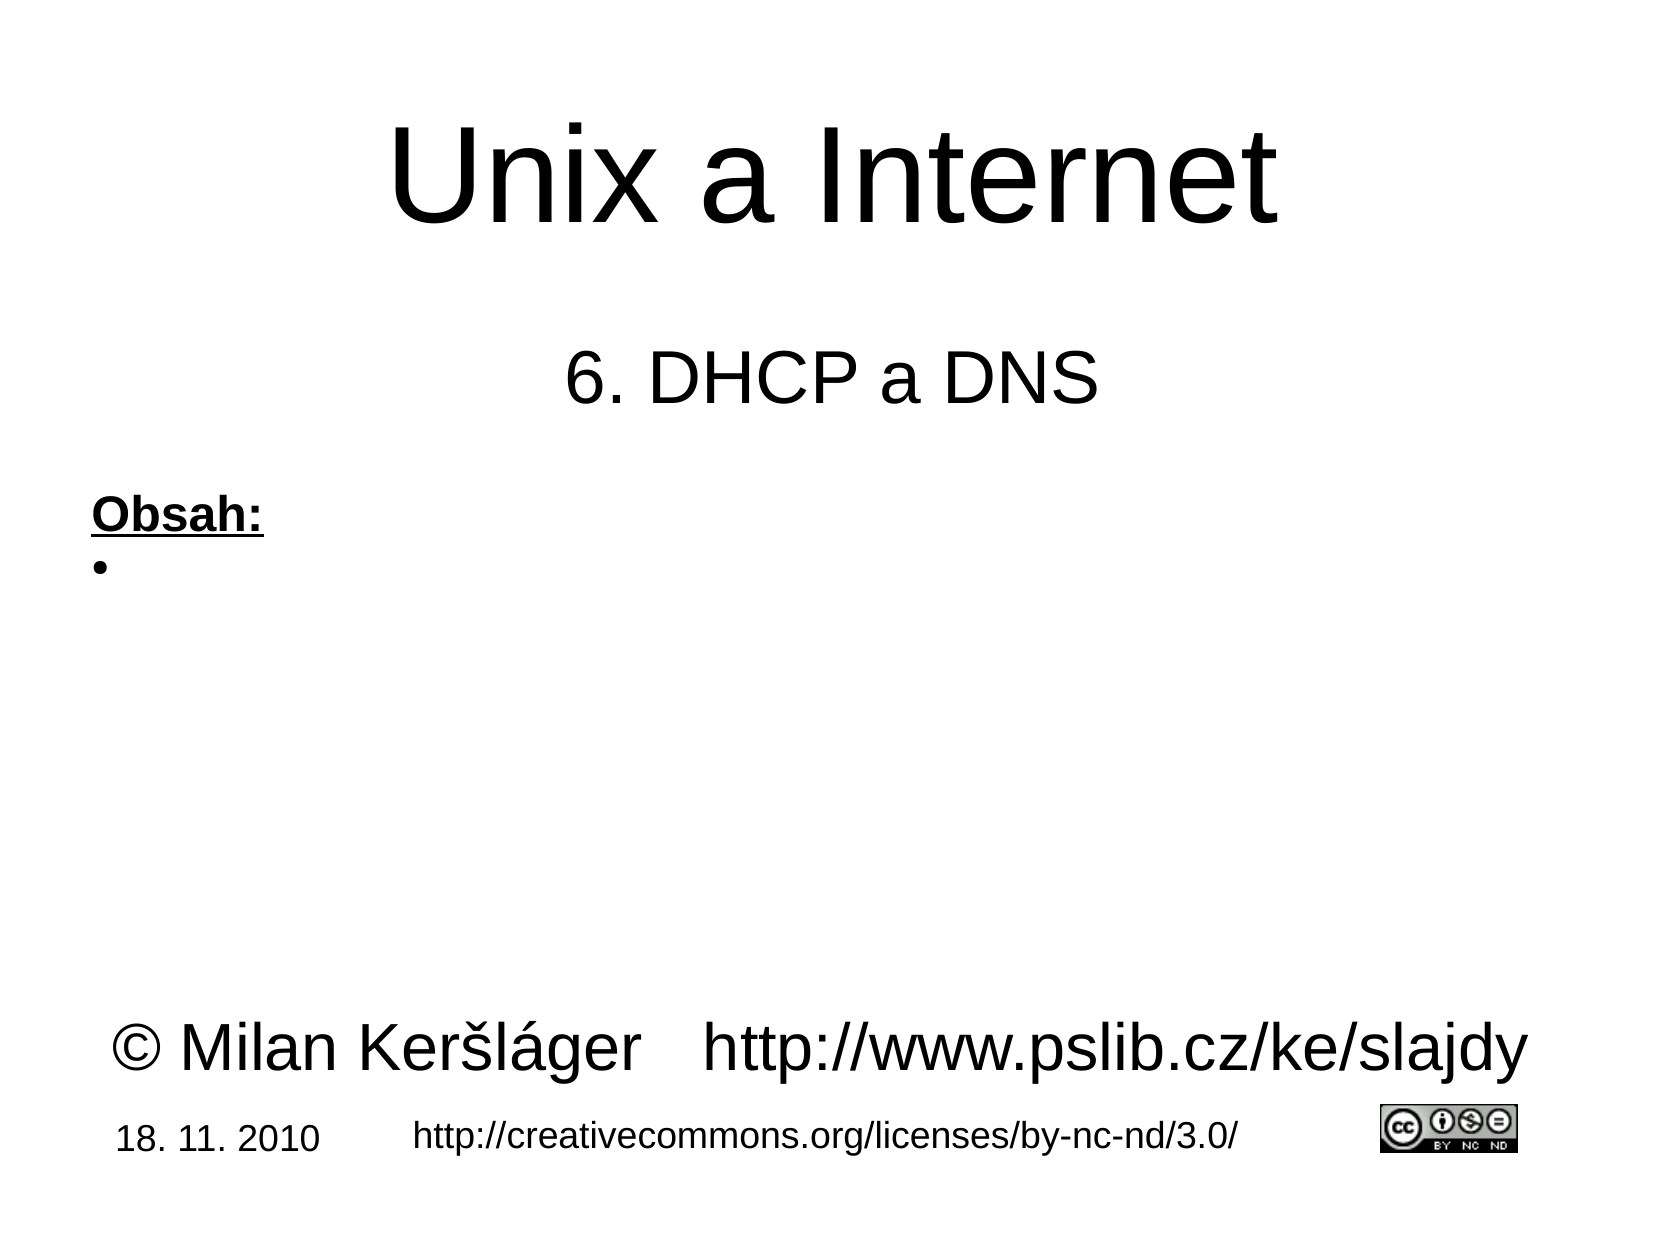

# Unix a Internet 6. DHCP a DNS
Obsah:
© Milan Keršláger	http://www.pslib.cz/ke/slajdy
http://creativecommons.org/licenses/by-nc-nd/3.0/
18. 11. 2010